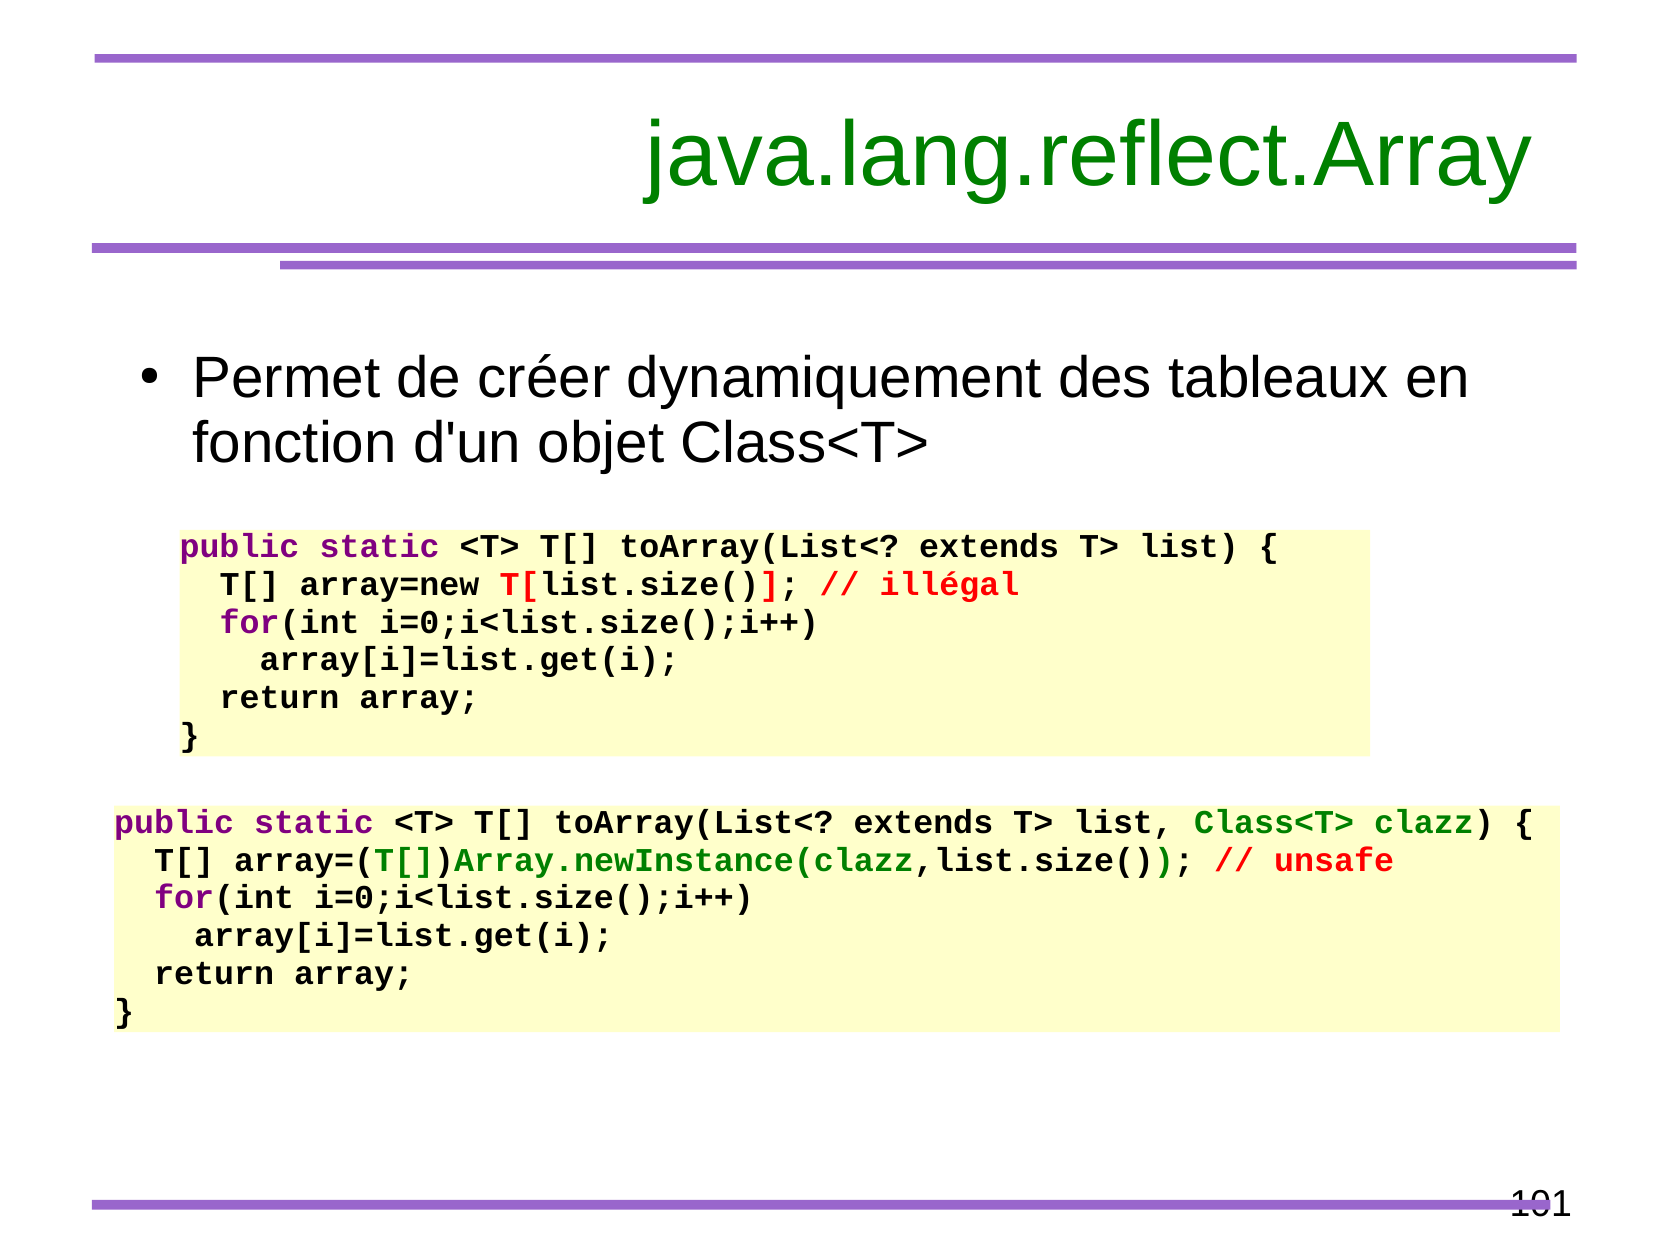

# java.lang.reflect.Array
Permet de créer dynamiquement des tableaux en fonction d'un objet Class<T>
public static <T> T[] toArray(List<? extends T> list) {
 T[] array=new T[list.size()]; // illégal
 for(int i=0;i<list.size();i++)
 array[i]=list.get(i);
 return array;
}
public static <T> T[] toArray(List<? extends T> list, Class<T> clazz) {
 T[] array=(T[])Array.newInstance(clazz,list.size()); // unsafe
 for(int i=0;i<list.size();i++)
 array[i]=list.get(i);
 return array;
}